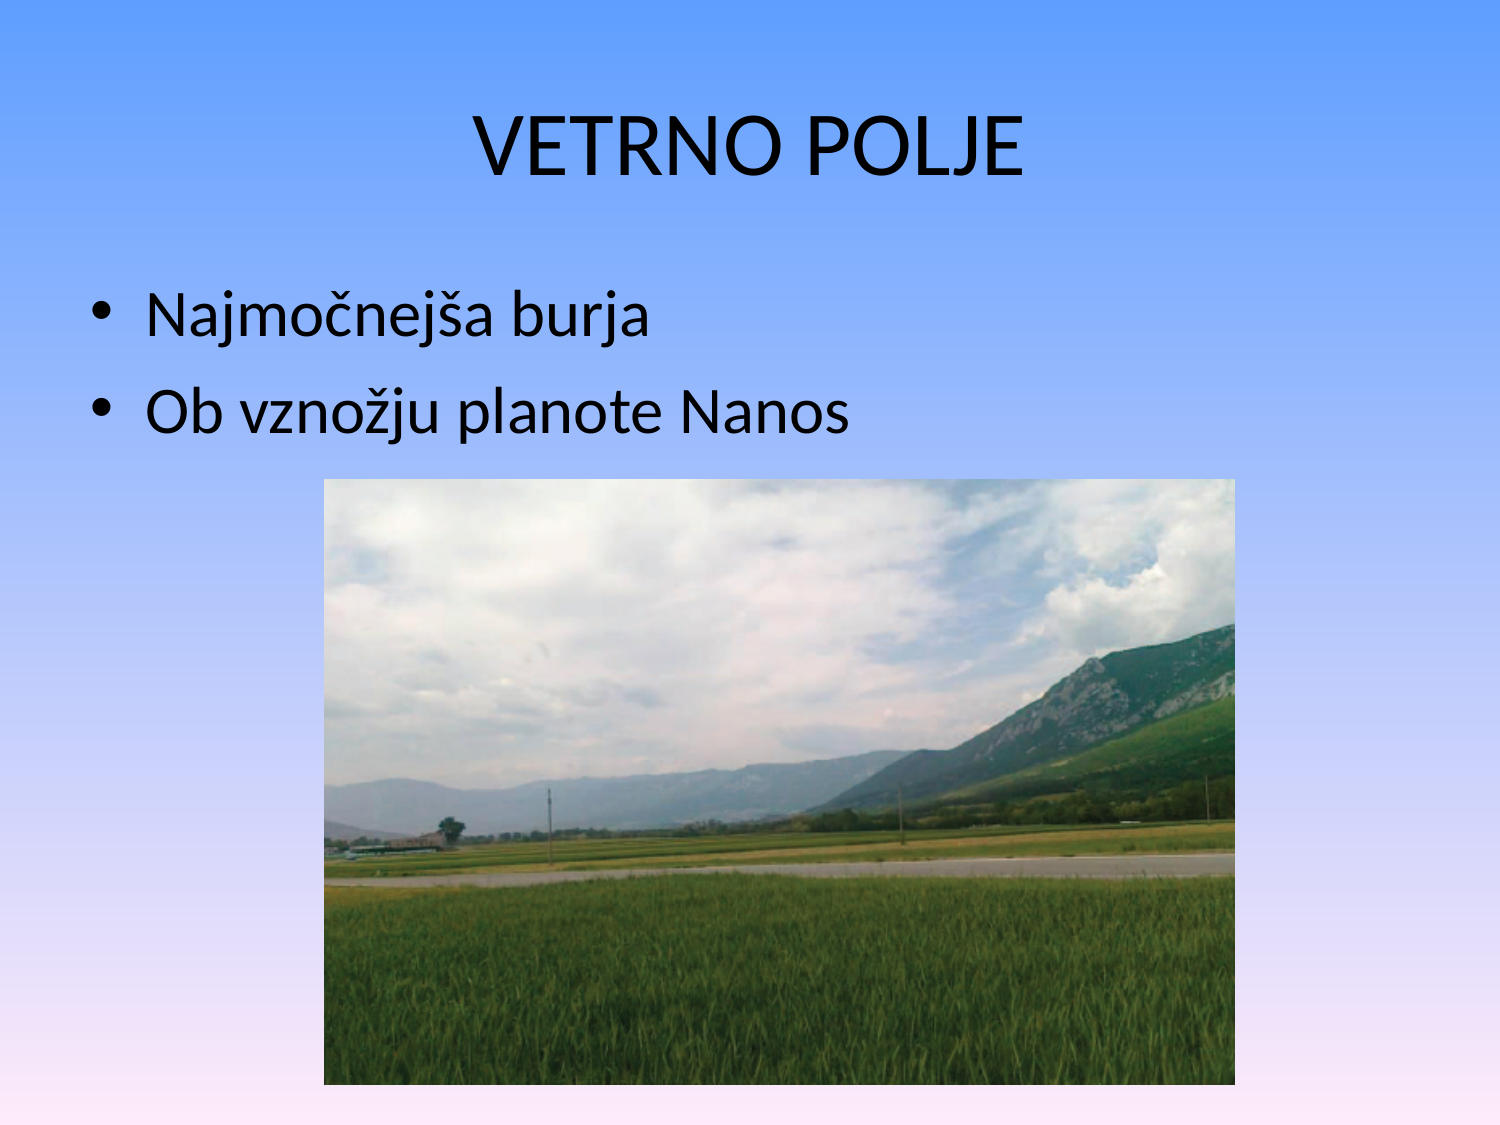

VETRNO POLJE
Najmočnejša burja
Ob vznožju planote Nanos